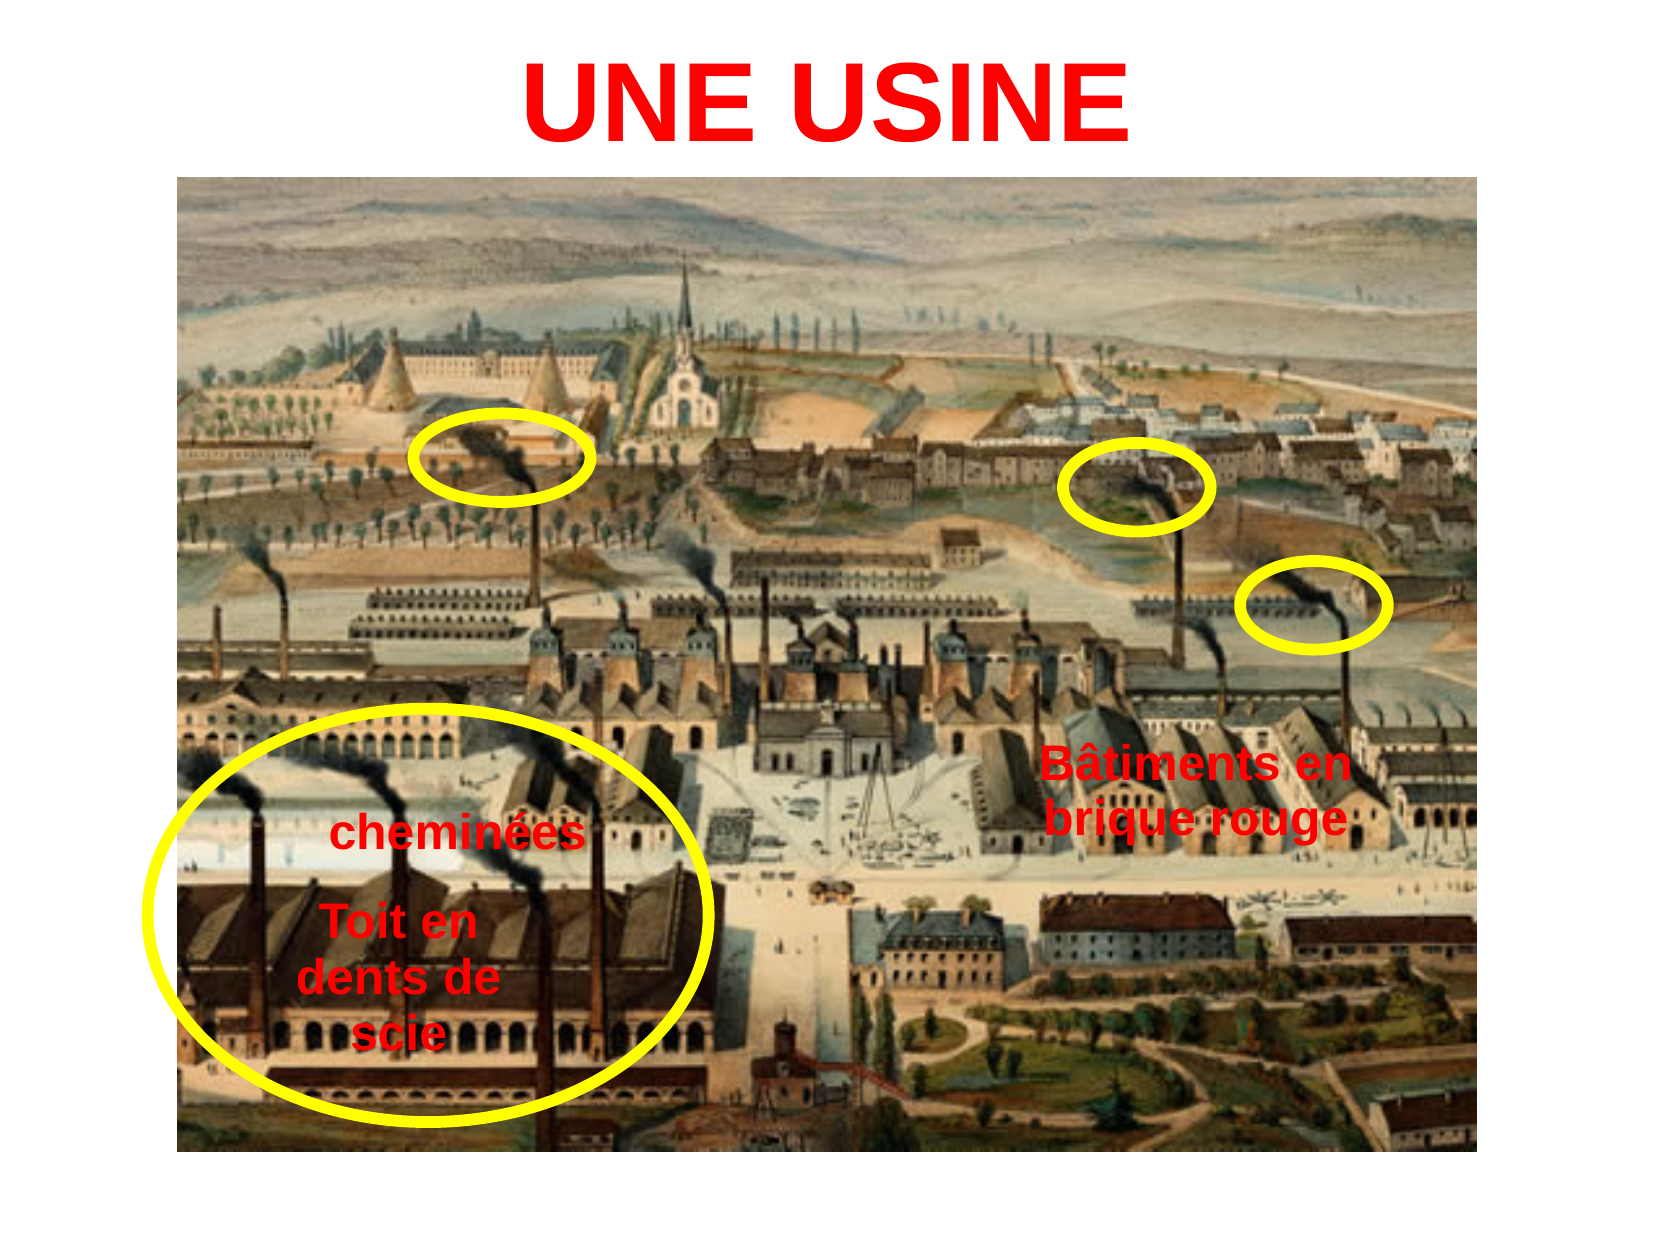

# UNE USINE
Bâtiments en brique rouge
cheminées
Toit en dents de scie